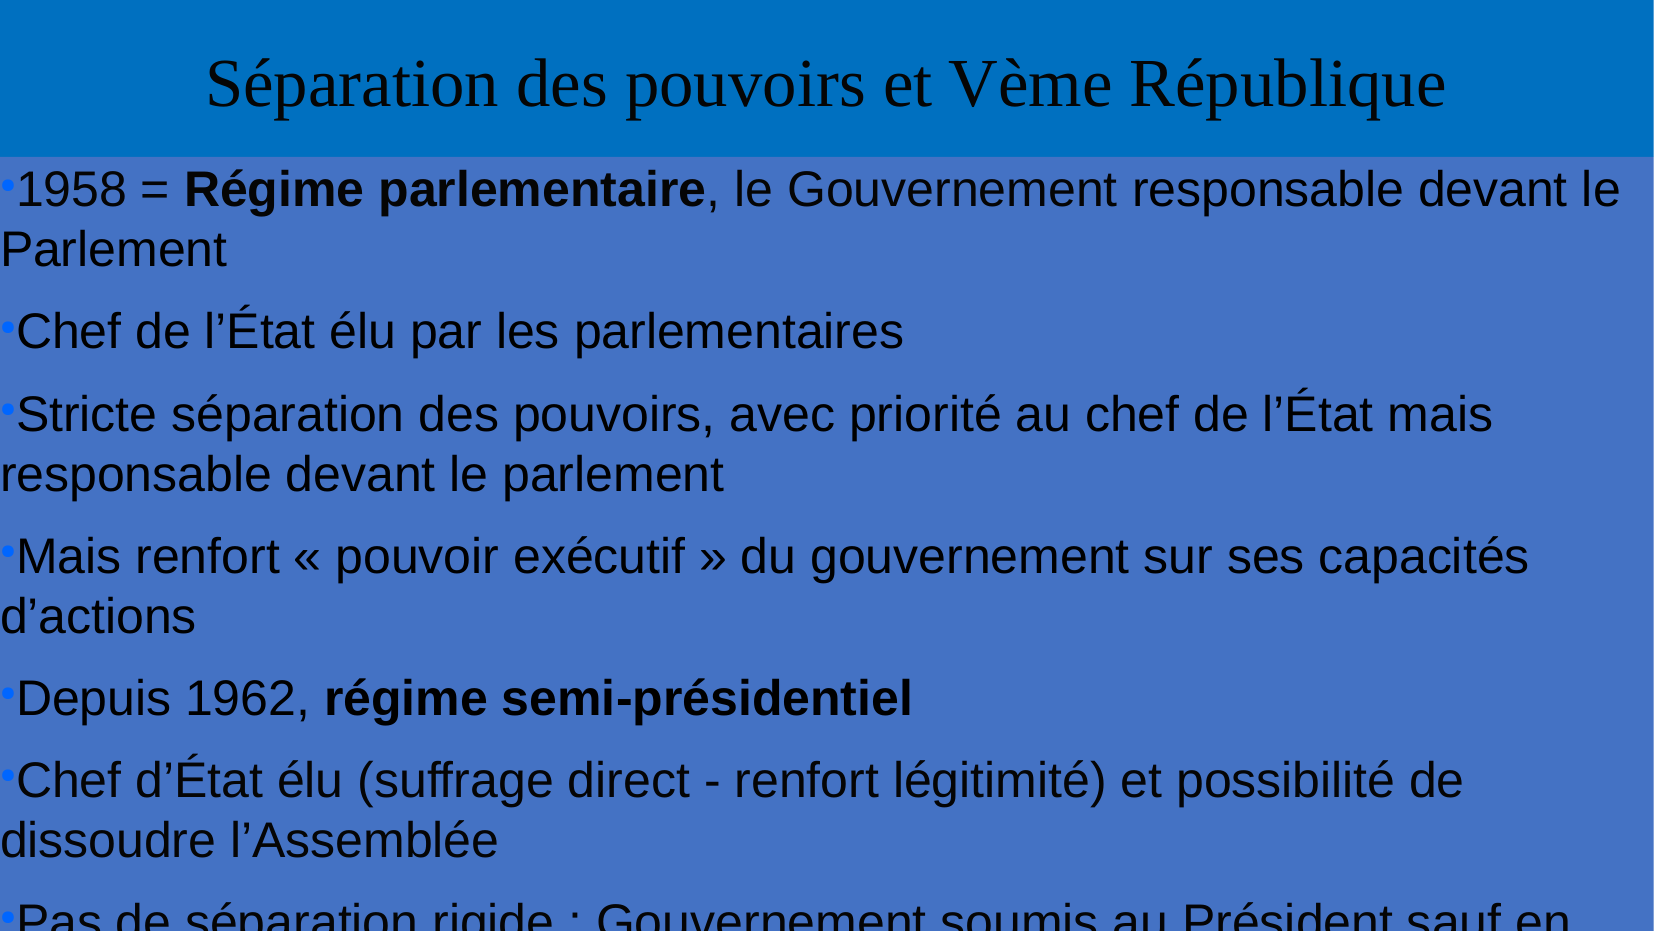

# Séparation des pouvoirs et Vème République
1958 = Régime parlementaire, le Gouvernement responsable devant le Parlement
Chef de l’État élu par les parlementaires
Stricte séparation des pouvoirs, avec priorité au chef de l’État mais responsable devant le parlement
Mais renfort « pouvoir exécutif » du gouvernement sur ses capacités d’actions
Depuis 1962, régime semi-présidentiel
Chef d’État élu (suffrage direct - renfort légitimité) et possibilité de dissoudre l’Assemblée
Pas de séparation rigide : Gouvernement soumis au Président sauf en période de cohabitation - tendance politique opposée
Autrement dit, le Gouvernement n’est que responsable devant le Chef d’État
Le Président avec le Gouvernement possède la majorité au Parlement, le pouvoir législatif et exécutif sont à sa guise